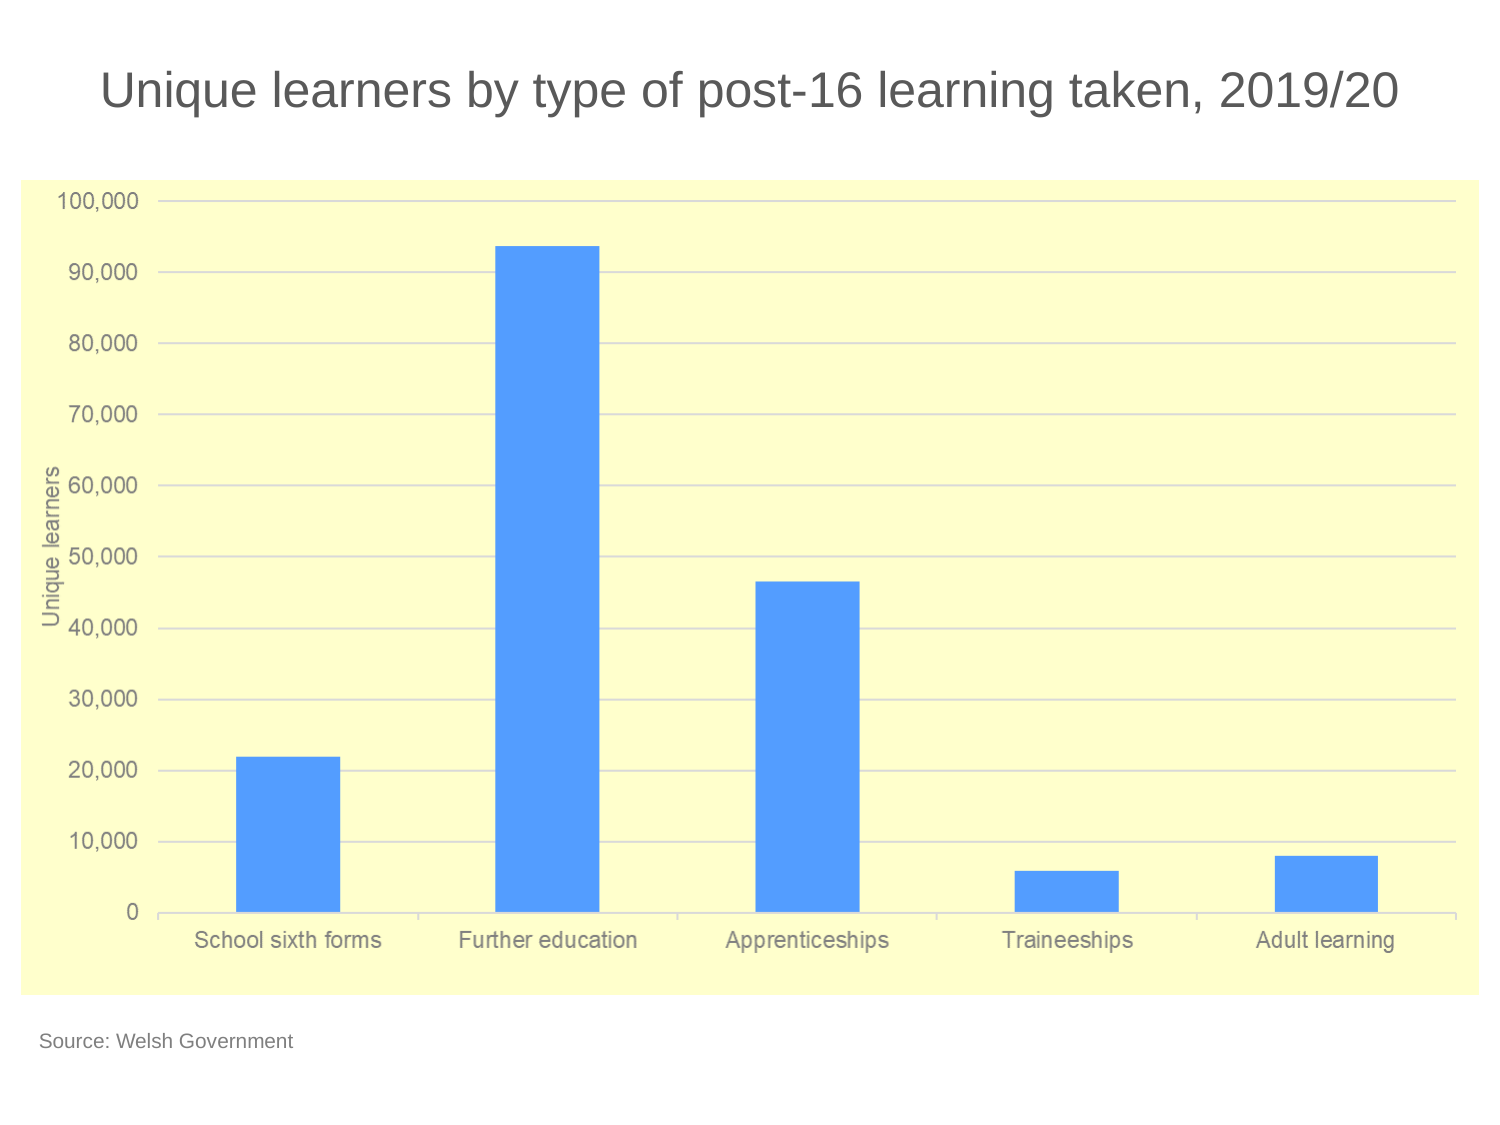

# Unique learners by type of post-16 learning taken, 2019/20
Source: Welsh Government